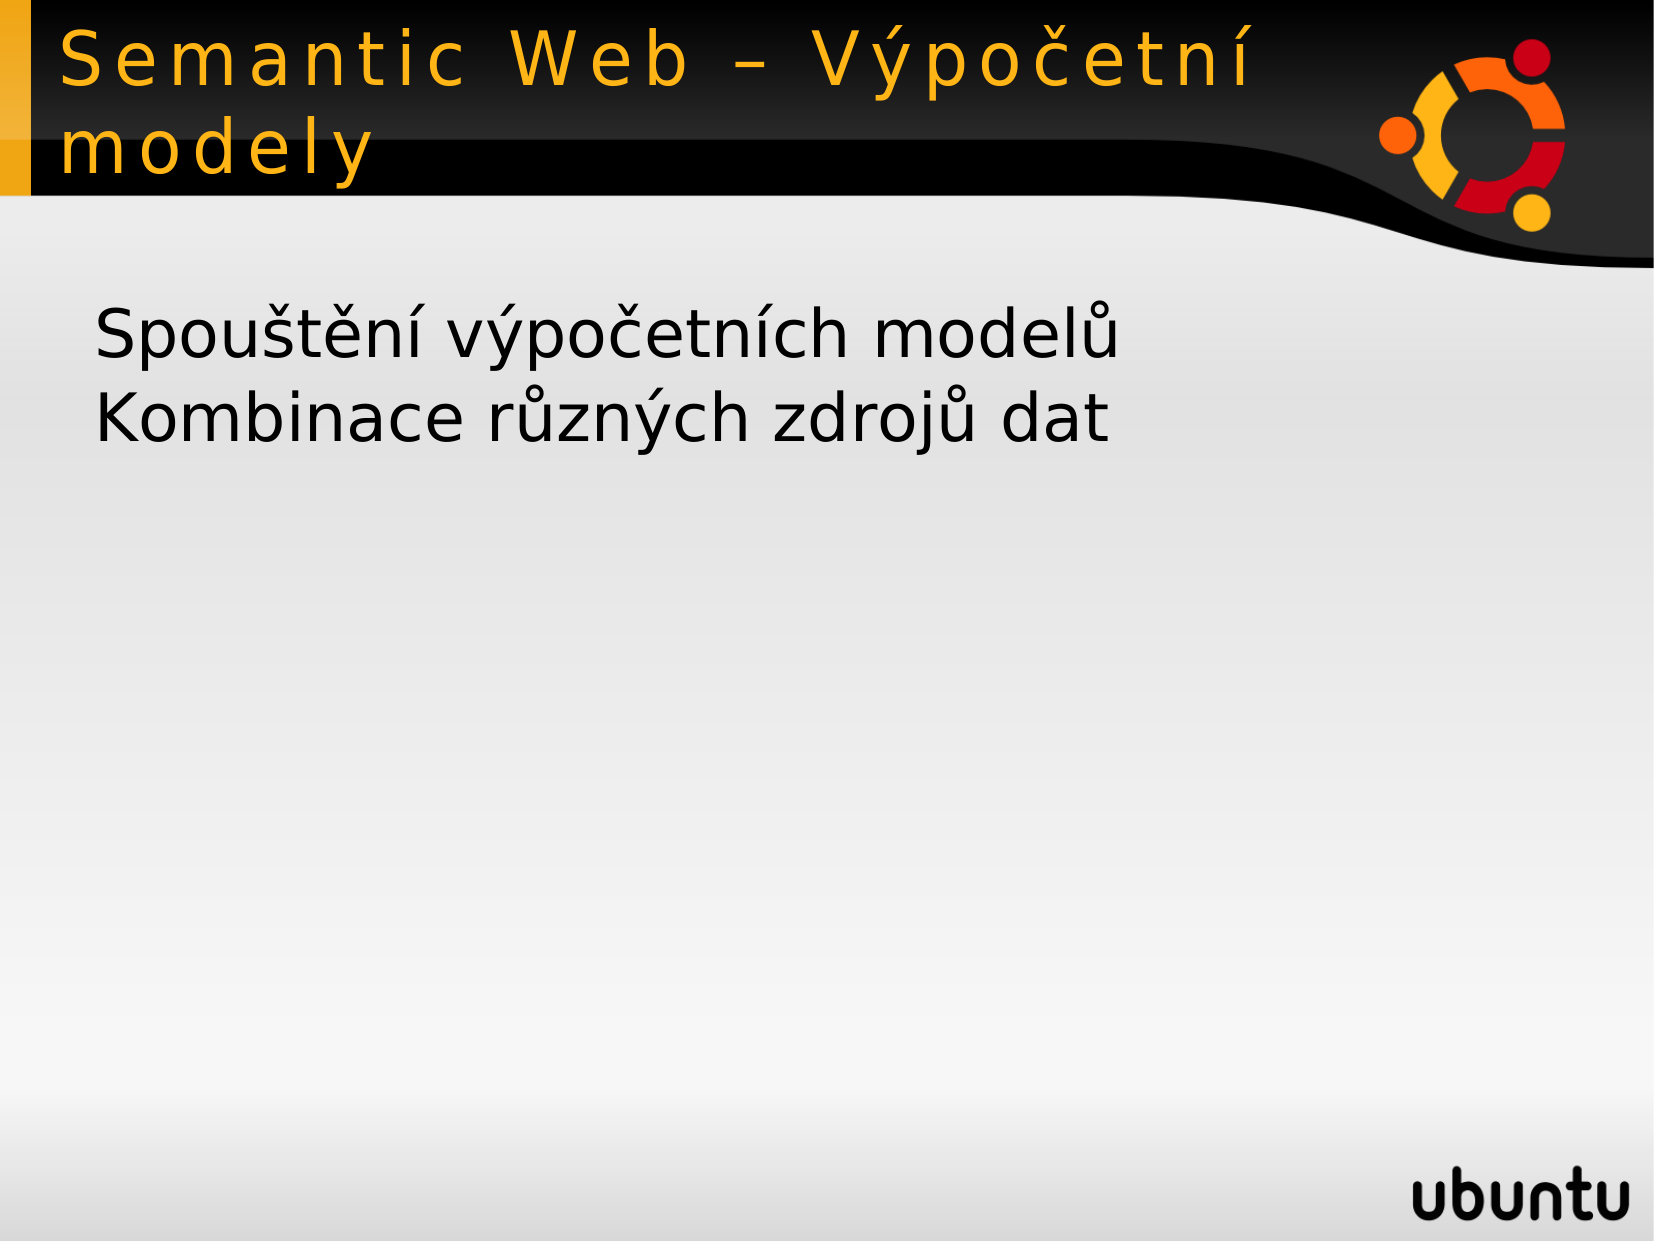

# Semantic Web – Výpočetní modely
Spouštění výpočetních modelů
Kombinace různých zdrojů dat